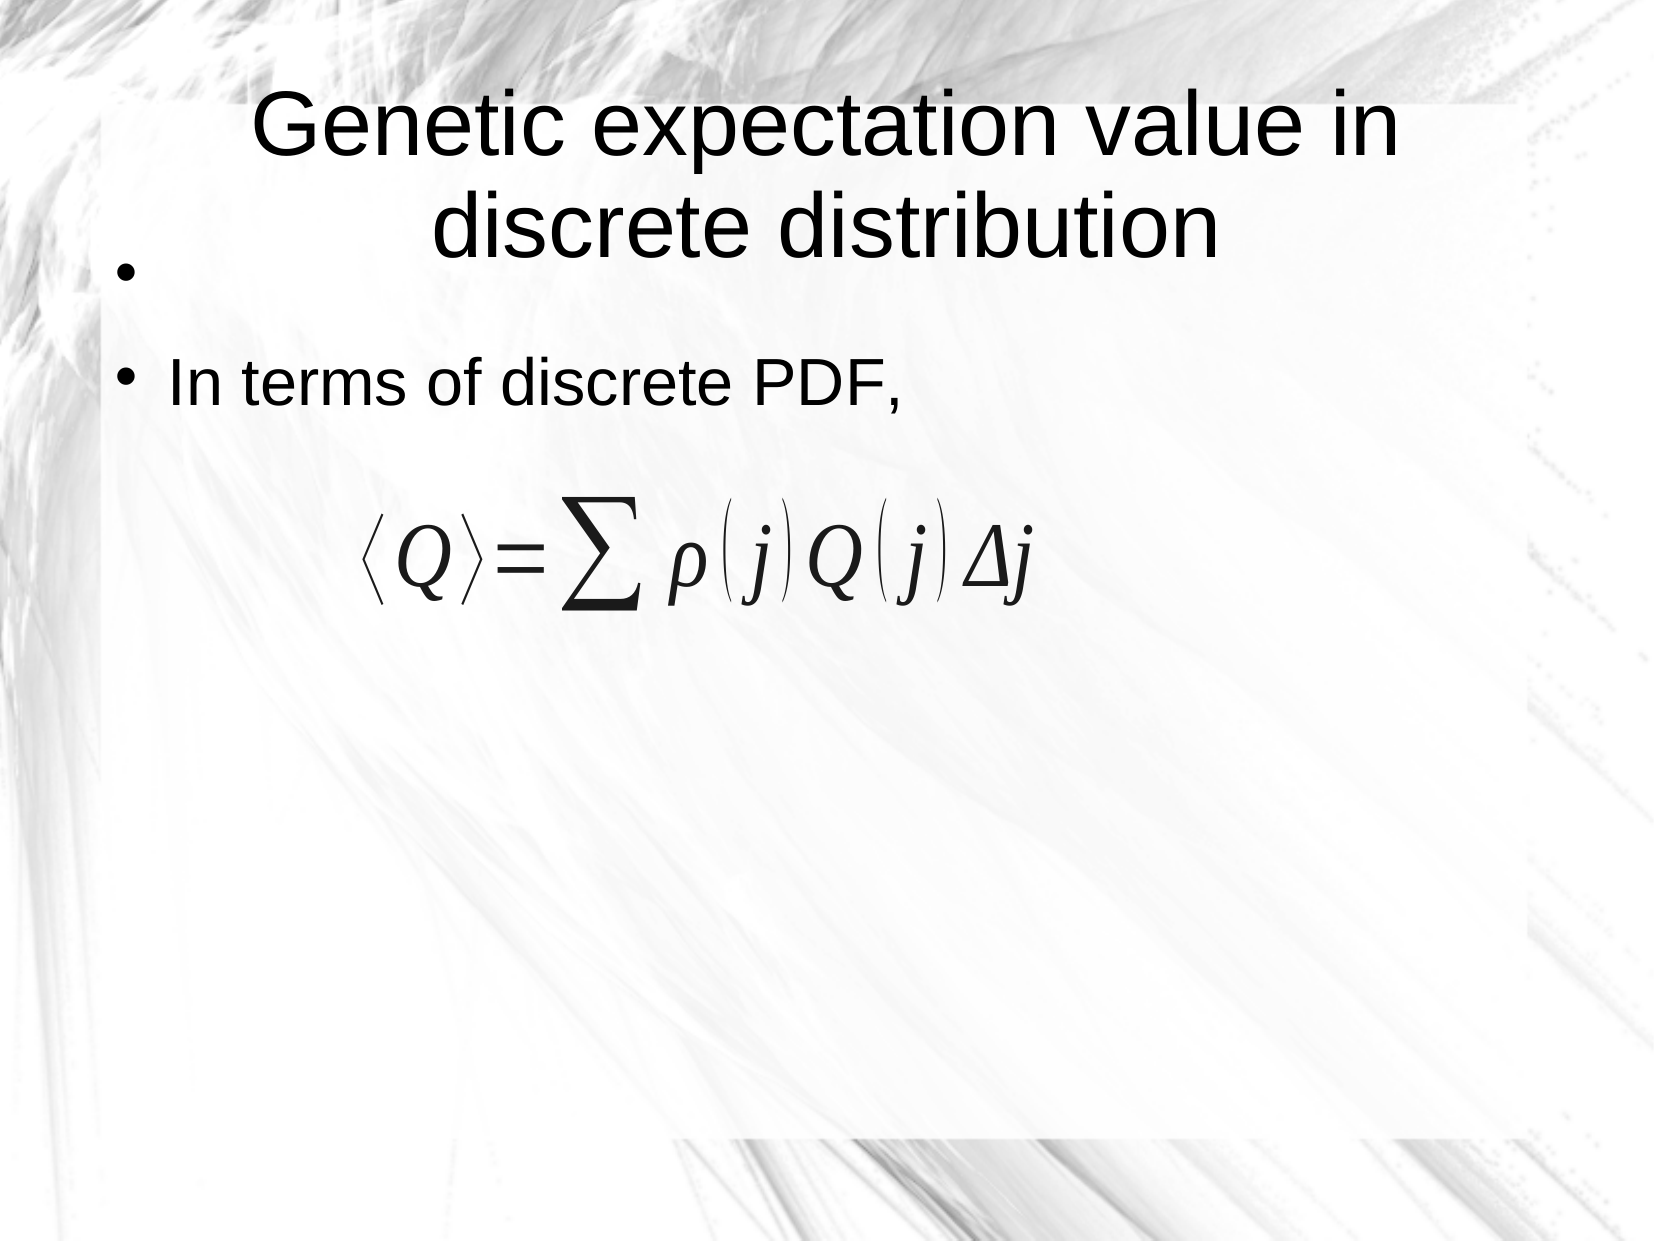

# Genetic expectation value in discrete distribution
In terms of discrete PDF,